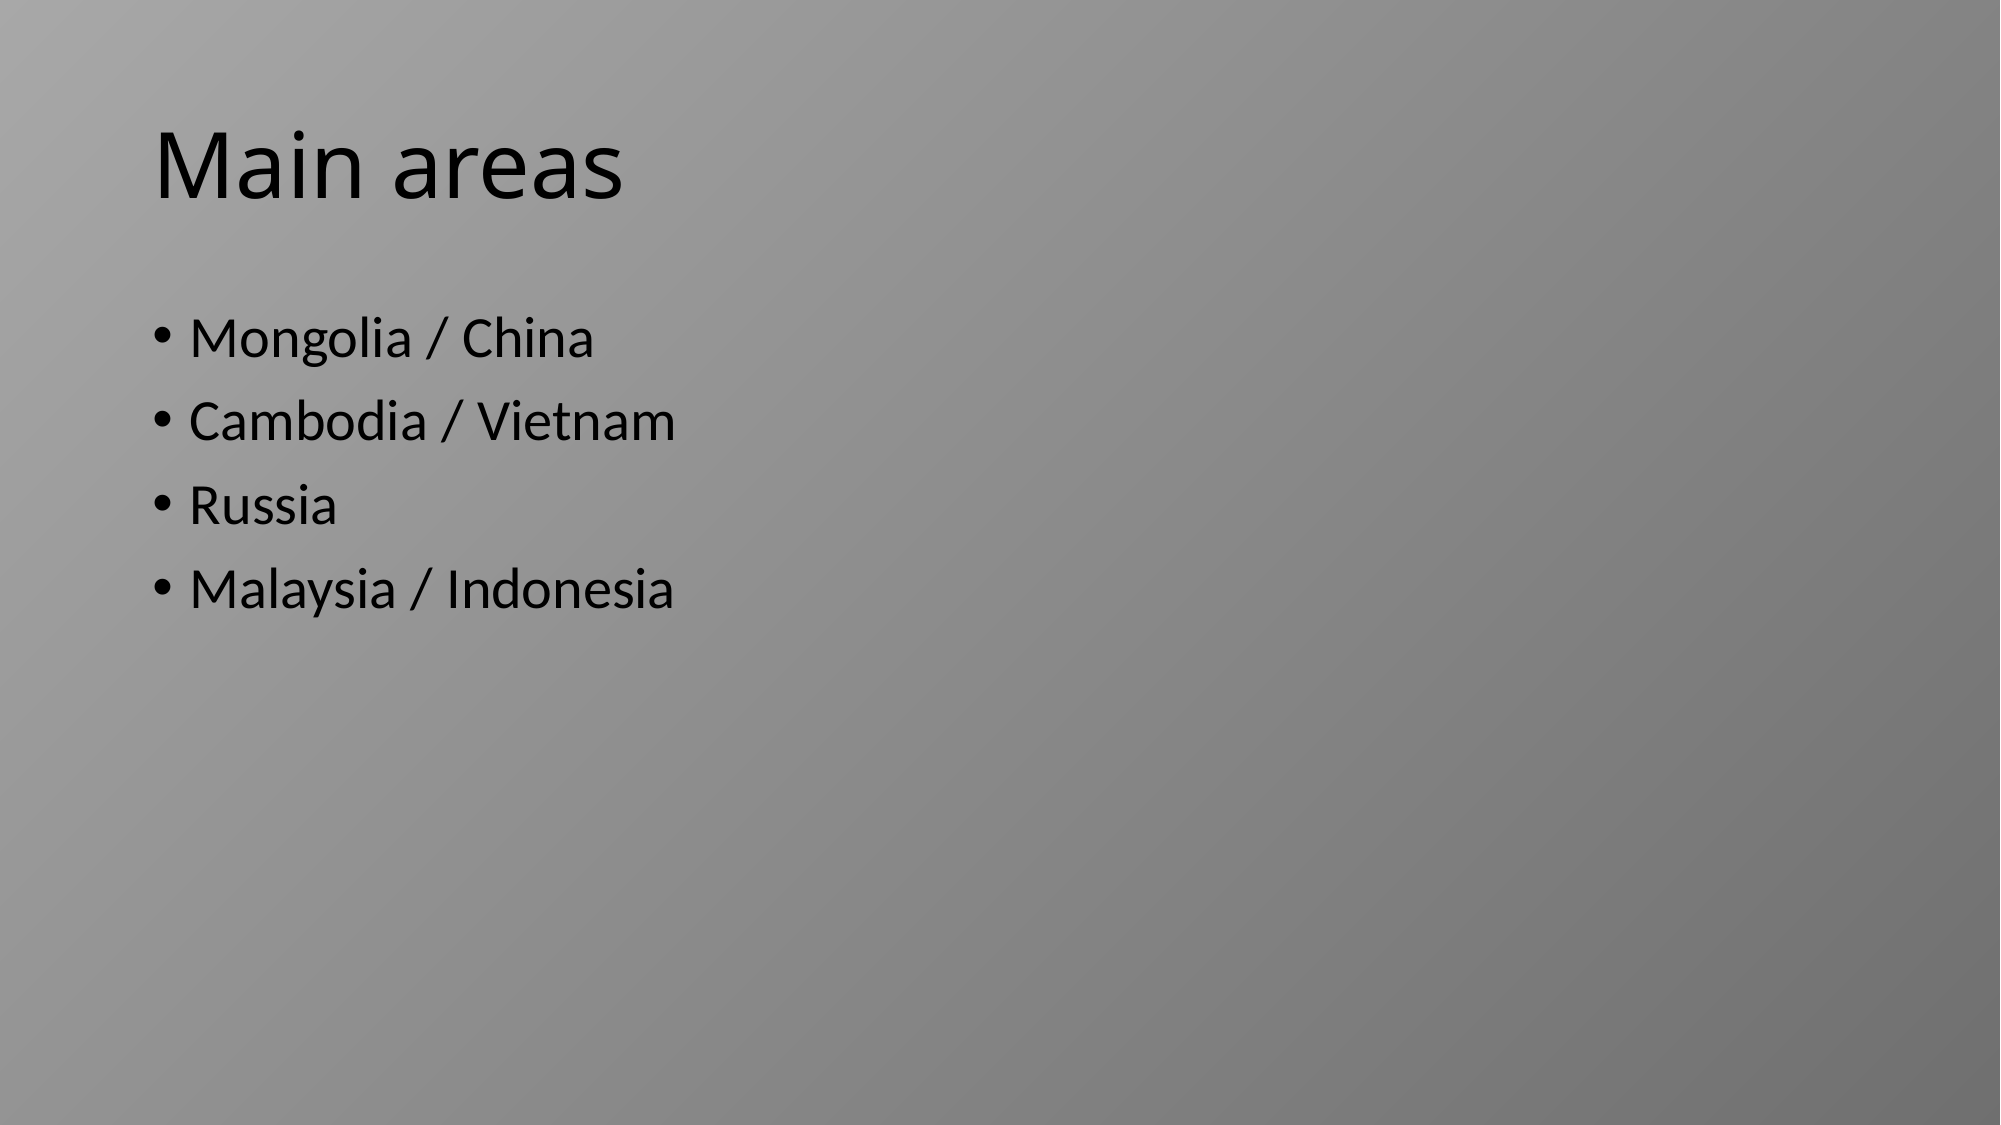

# Main areas
Mongolia / China
Cambodia / Vietnam
Russia
Malaysia / Indonesia